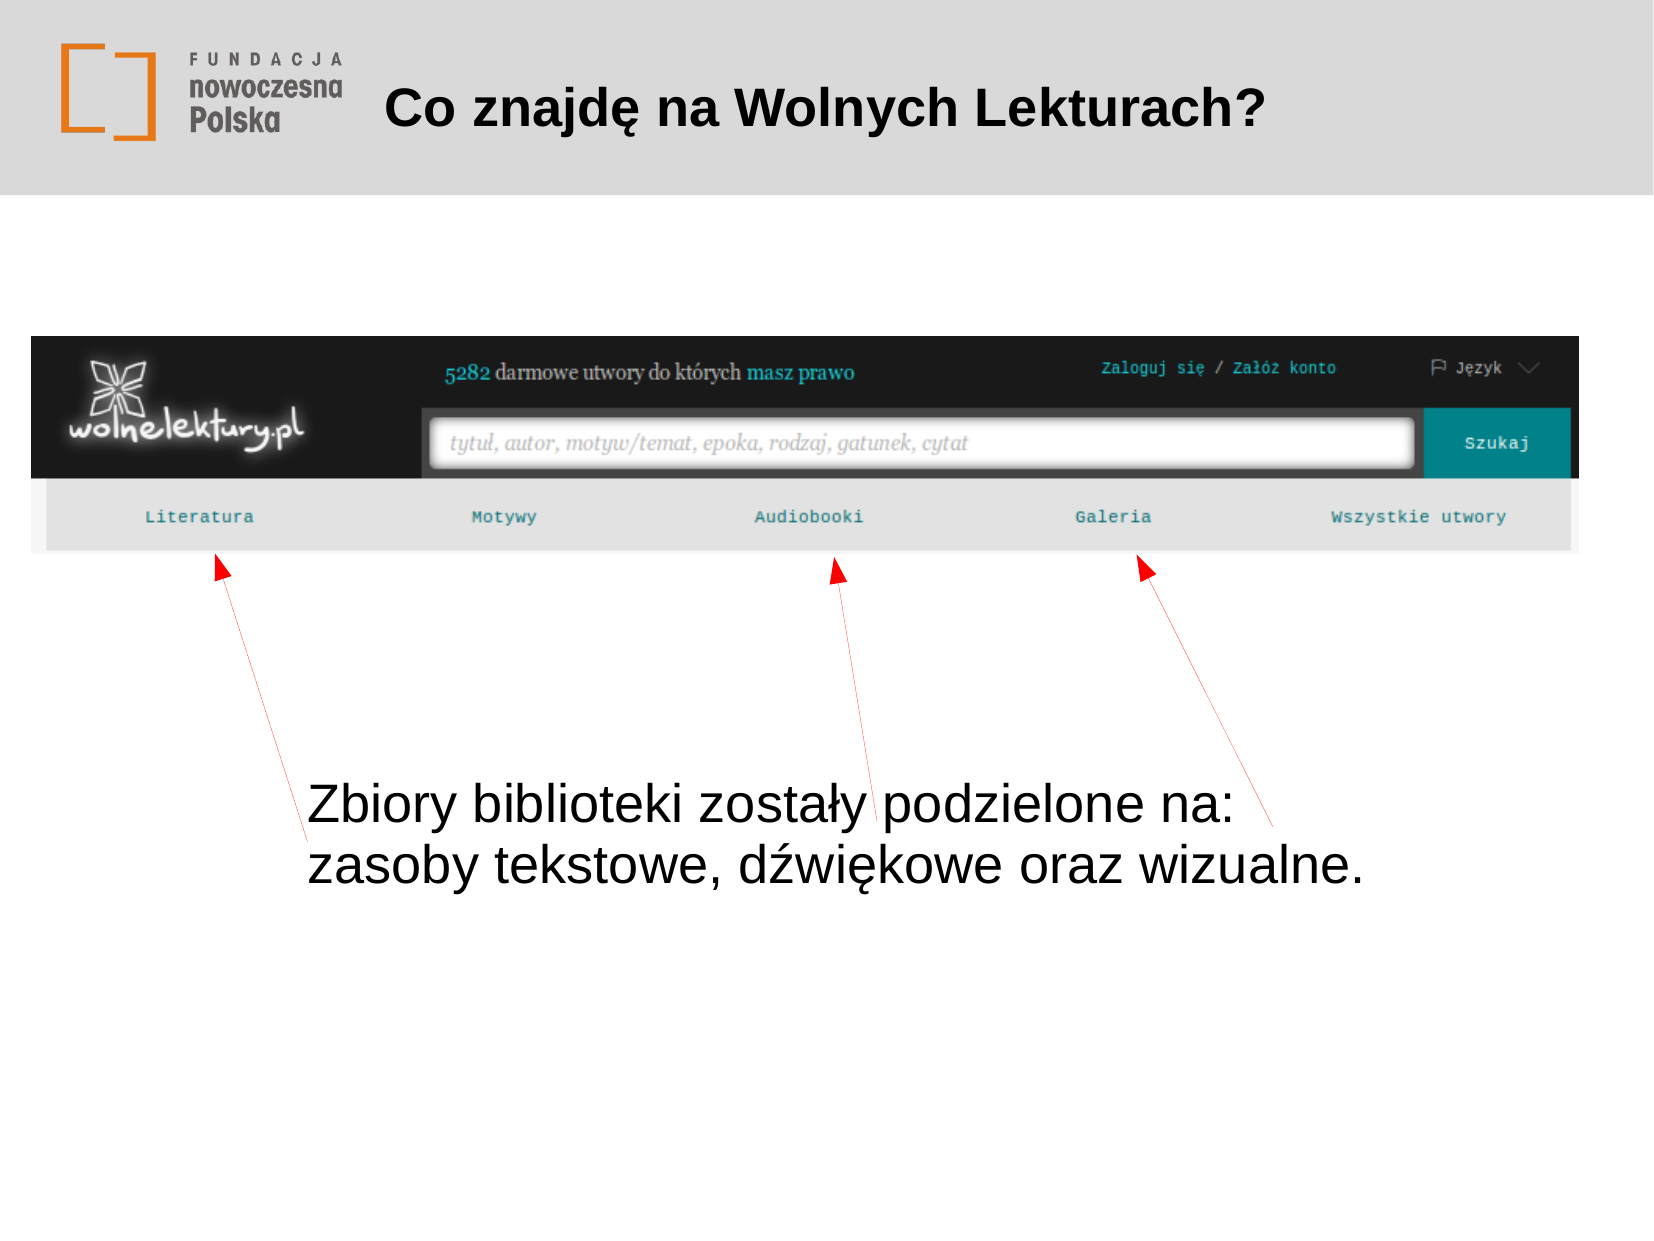

Co znajdę na Wolnych Lekturach?
Zbiory biblioteki zostały podzielone na:
zasoby tekstowe, dźwiękowe oraz wizualne.